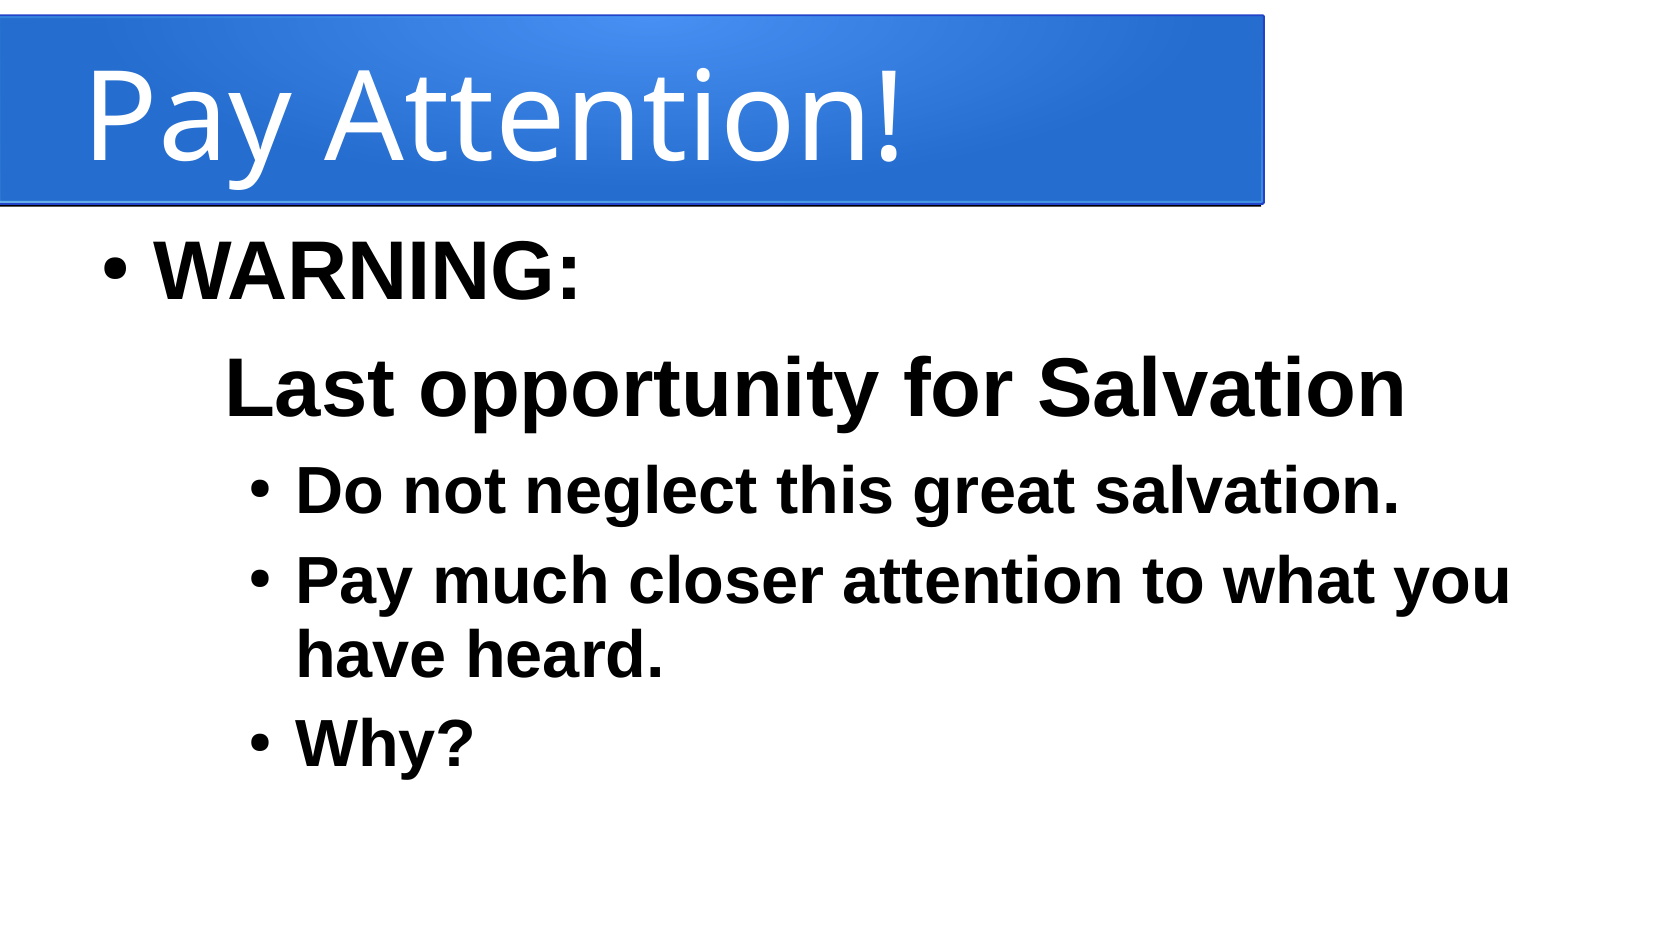

# Pay Attention!
WARNING:
Last opportunity for Salvation
Do not neglect this great salvation.
Pay much closer attention to what you have heard.
Why?